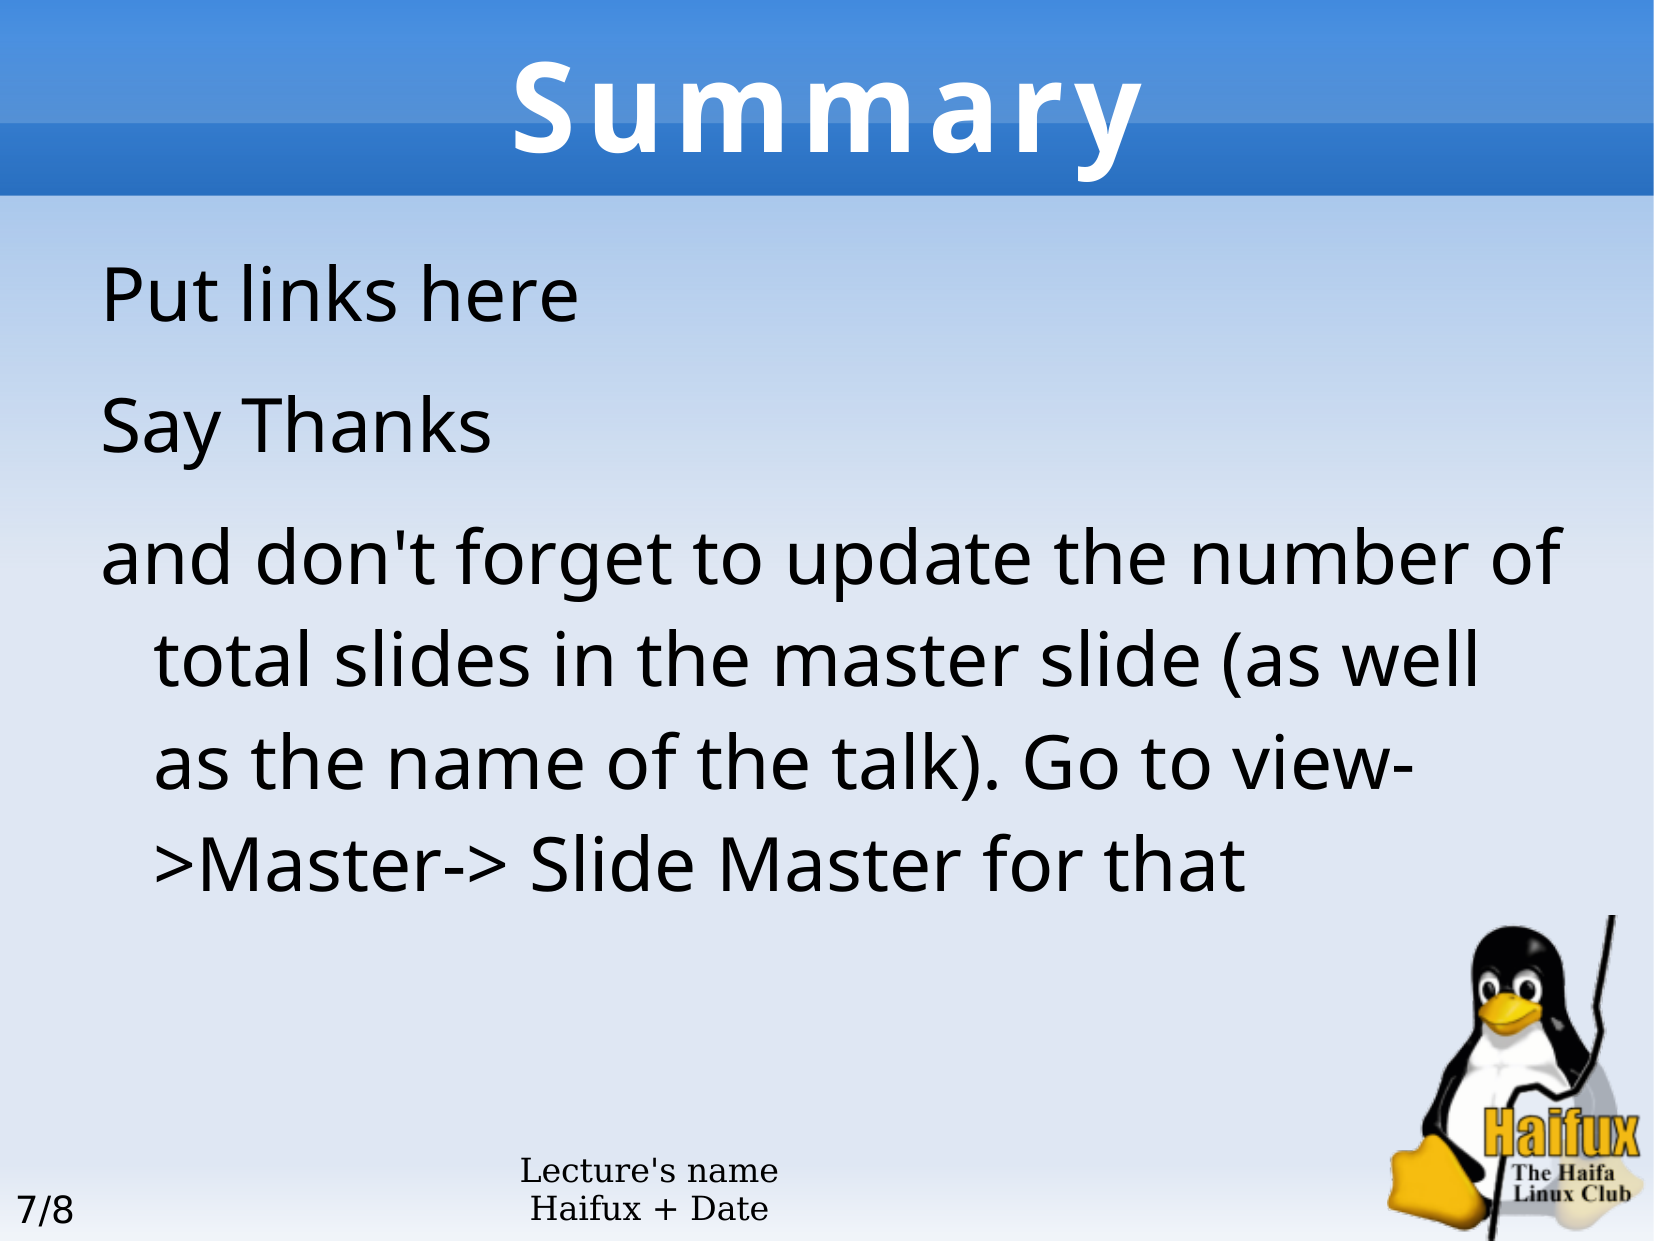

# Summary
Put links here
Say Thanks
and don't forget to update the number of total slides in the master slide (as well as the name of the talk). Go to view->Master-> Slide Master for that